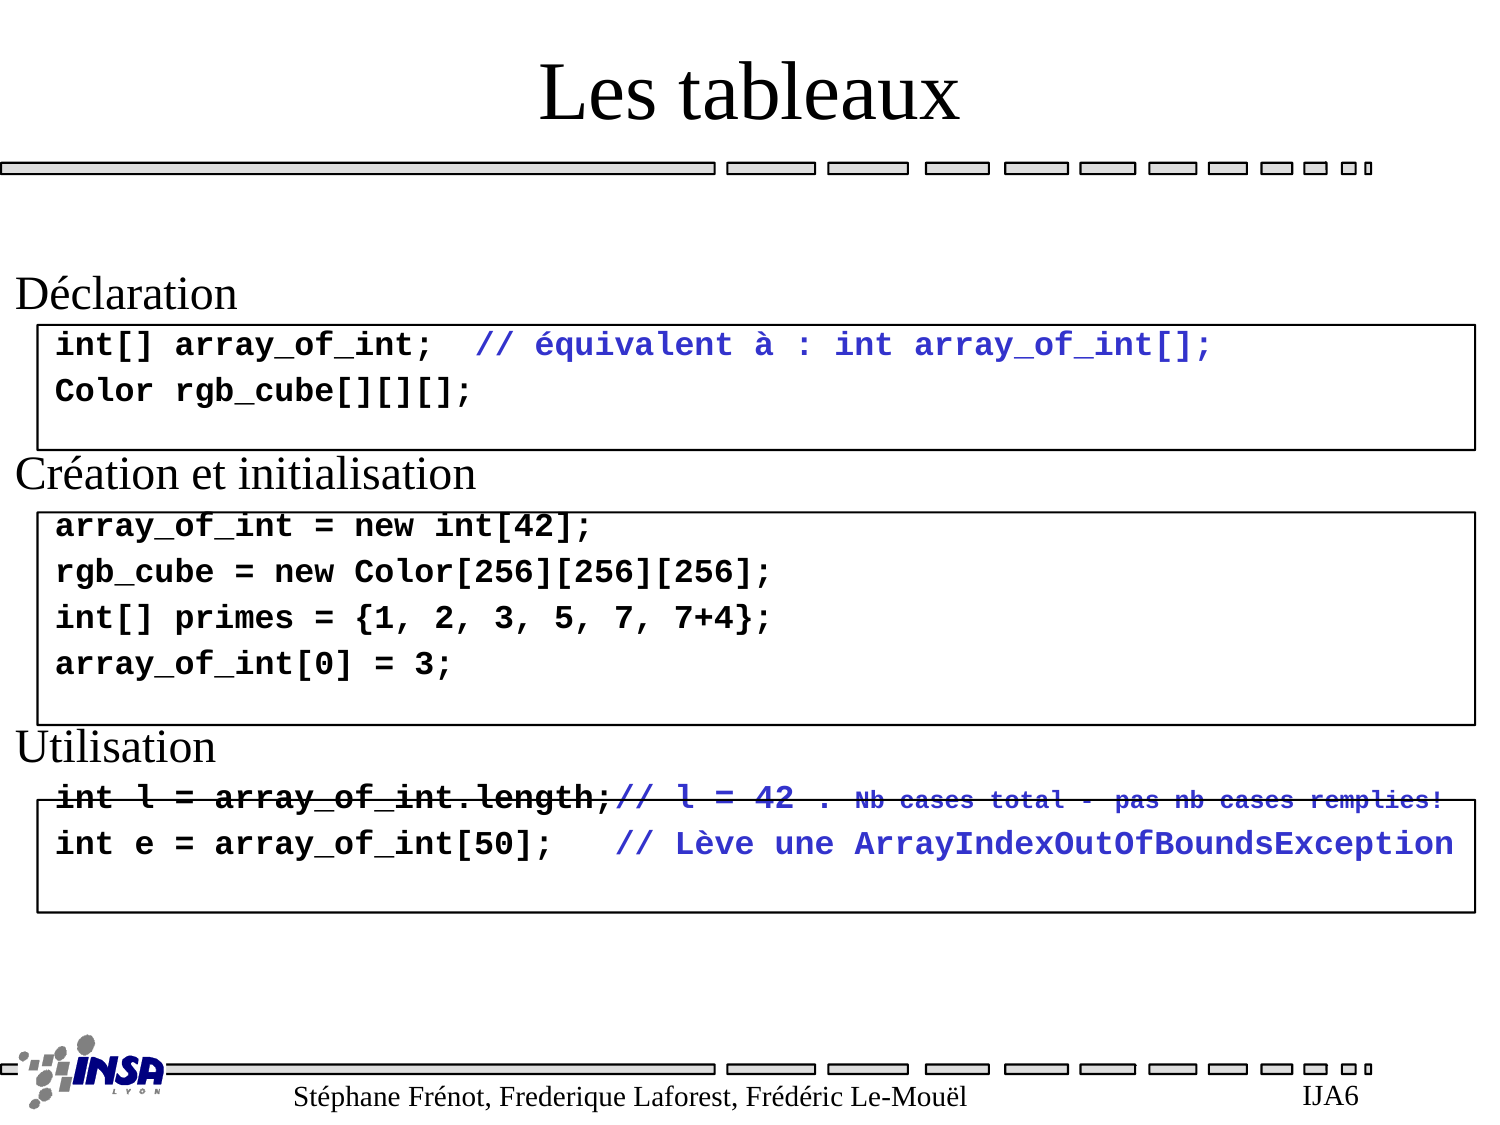

# Les tableaux
Déclaration
 int[] array_of_int; // équivalent à : int array_of_int[];
 Color rgb_cube[][][];
Création et initialisation
 array_of_int = new int[42];
 rgb_cube = new Color[256][256][256];
 int[] primes = {1, 2, 3, 5, 7, 7+4};
 array_of_int[0] = 3;
Utilisation
 int l = array_of_int.length;// l = 42 . Nb cases total - pas nb cases remplies!
 int e = array_of_int[50]; // Lève une ArrayIndexOutOfBoundsException